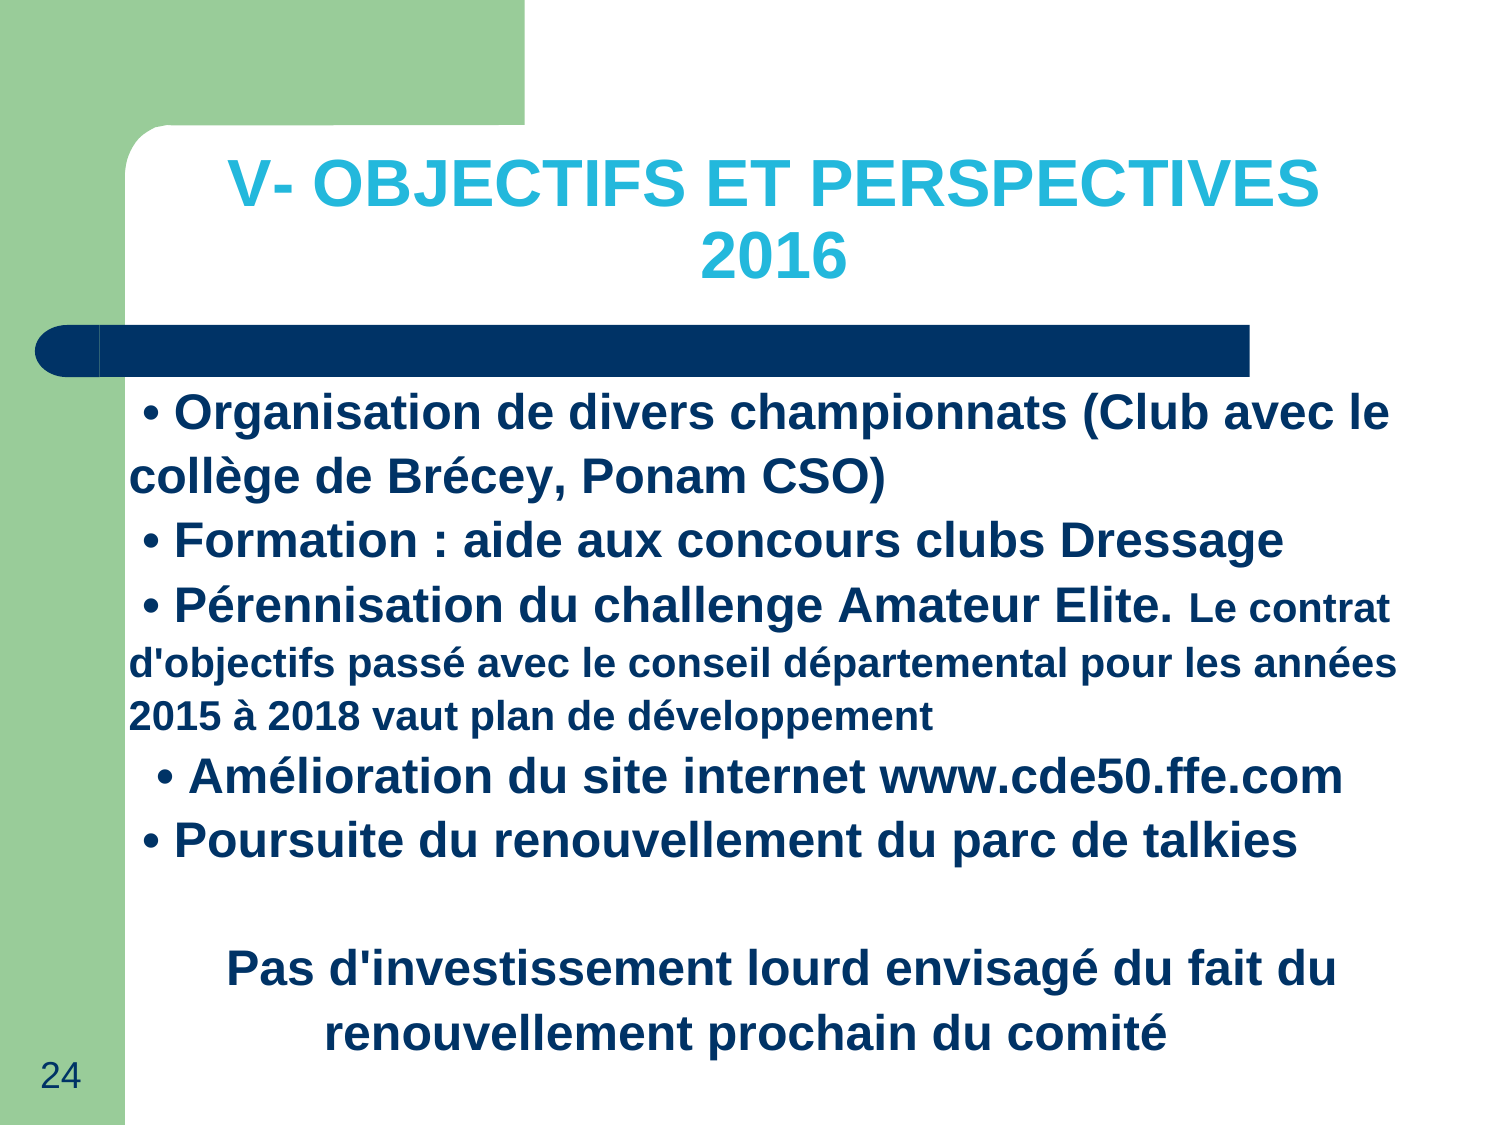

V- OBJECTIFS ET PERSPECTIVES 2016
# • Organisation de divers championnats (Club avec le collège de Brécey, Ponam CSO) • Formation : aide aux concours clubs Dressage • Pérennisation du challenge Amateur Elite. Le contrat d'objectifs passé avec le conseil départemental pour les années 2015 à 2018 vaut plan de développement • Amélioration du site internet www.cde50.ffe.com • Poursuite du renouvellement du parc de talkies Pas d'investissement lourd envisagé du fait du renouvellement prochain du comité
24